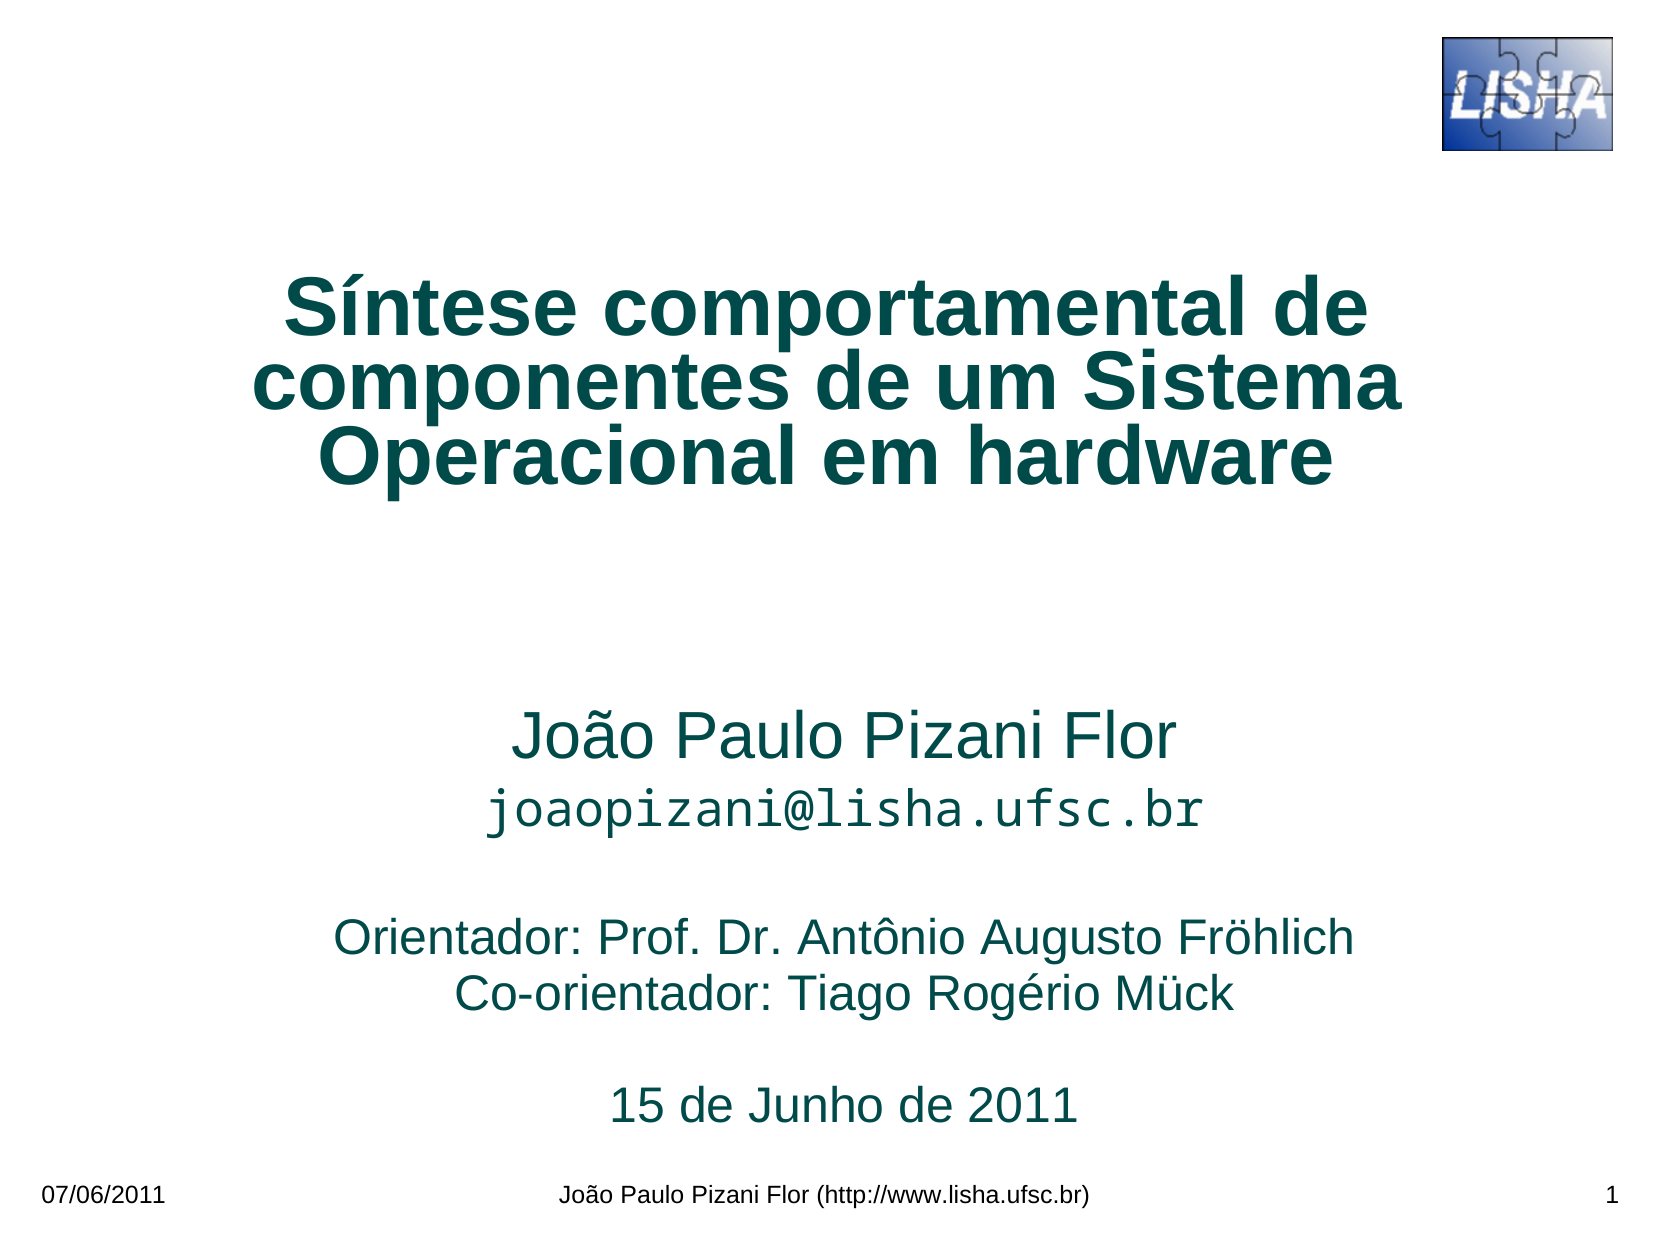

# Síntese comportamental de componentes de um Sistema Operacional em hardware
João Paulo Pizani Flor
joaopizani@lisha.ufsc.br
Orientador: Prof. Dr. Antônio Augusto Fröhlich
Co-orientador: Tiago Rogério Mück
15 de Junho de 2011